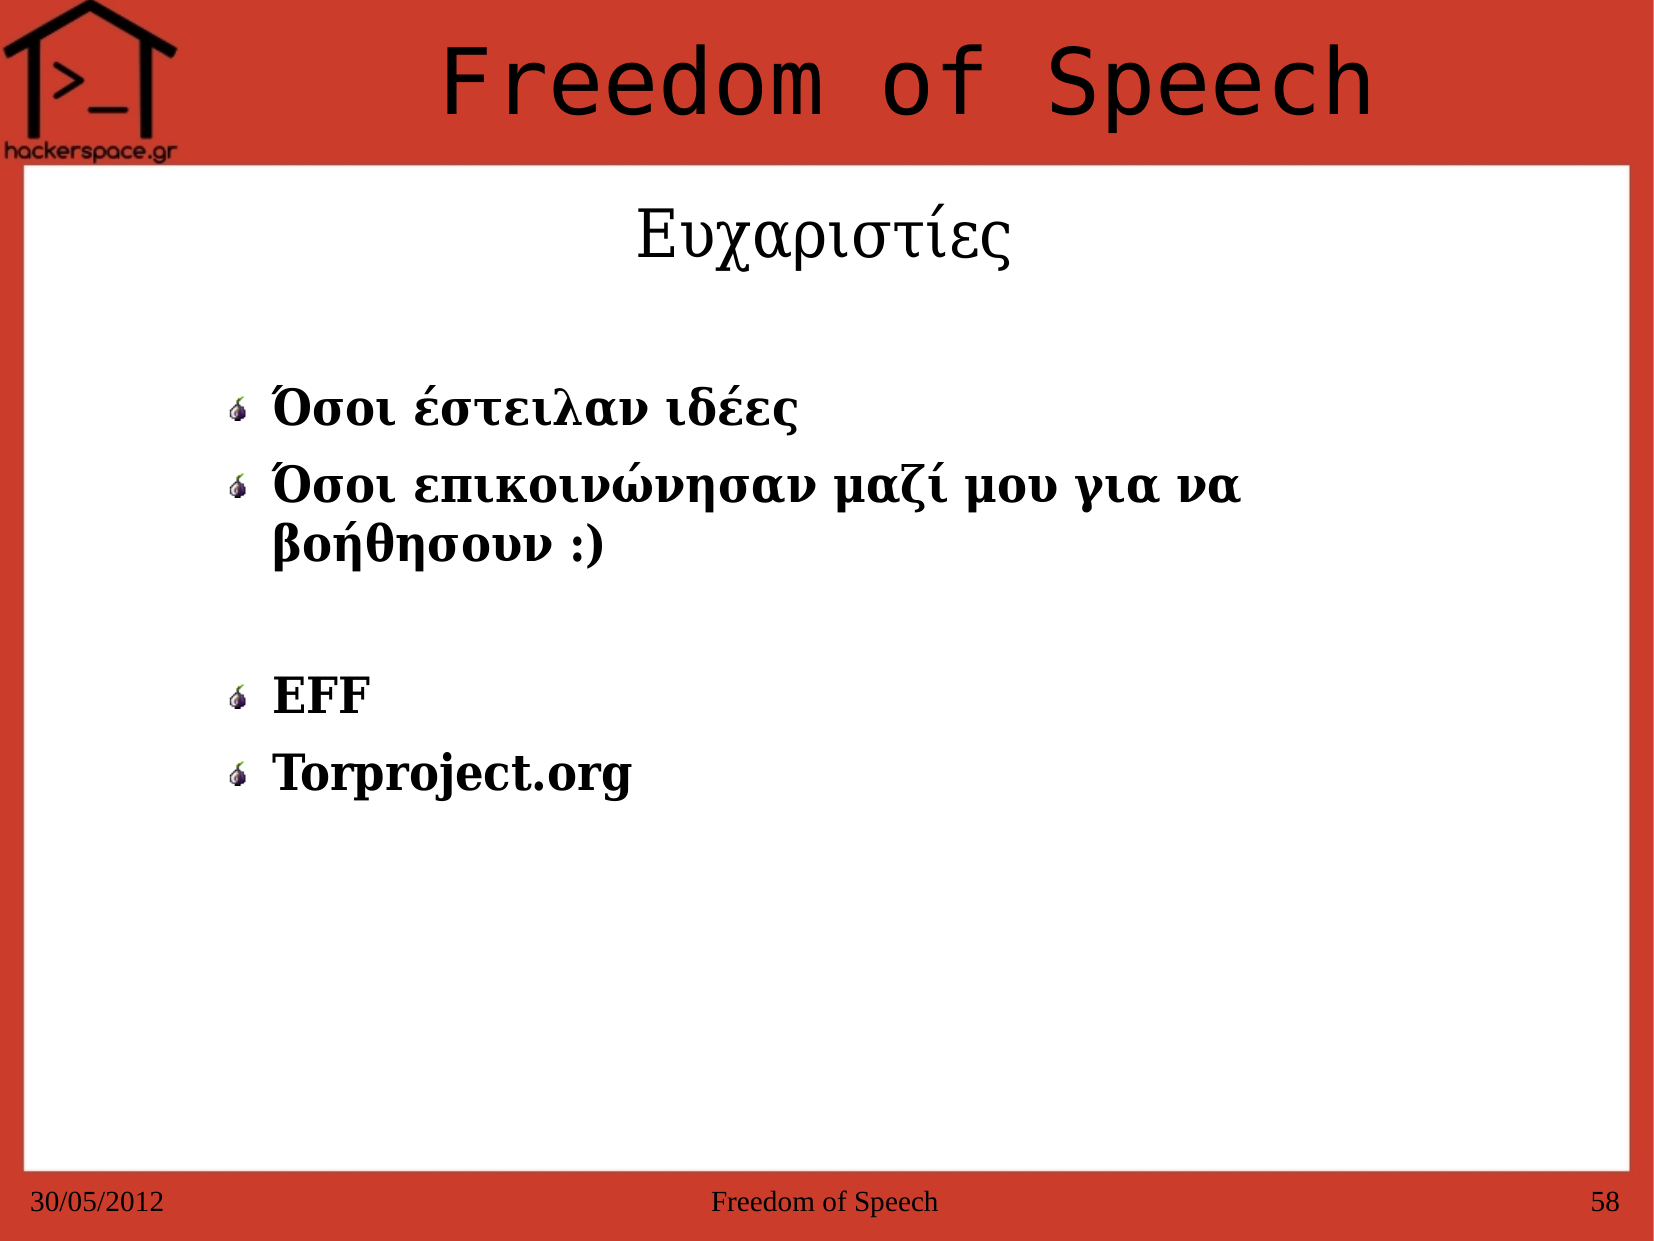

# Freedom of Speech
Ευχαριστίες
Όσοι έστειλαν ιδέες
Όσοι επικοινώνησαν μαζί μου για να βοήθησουν :)
EFF
Torproject.org
30/05/2012
Freedom of Speech
58